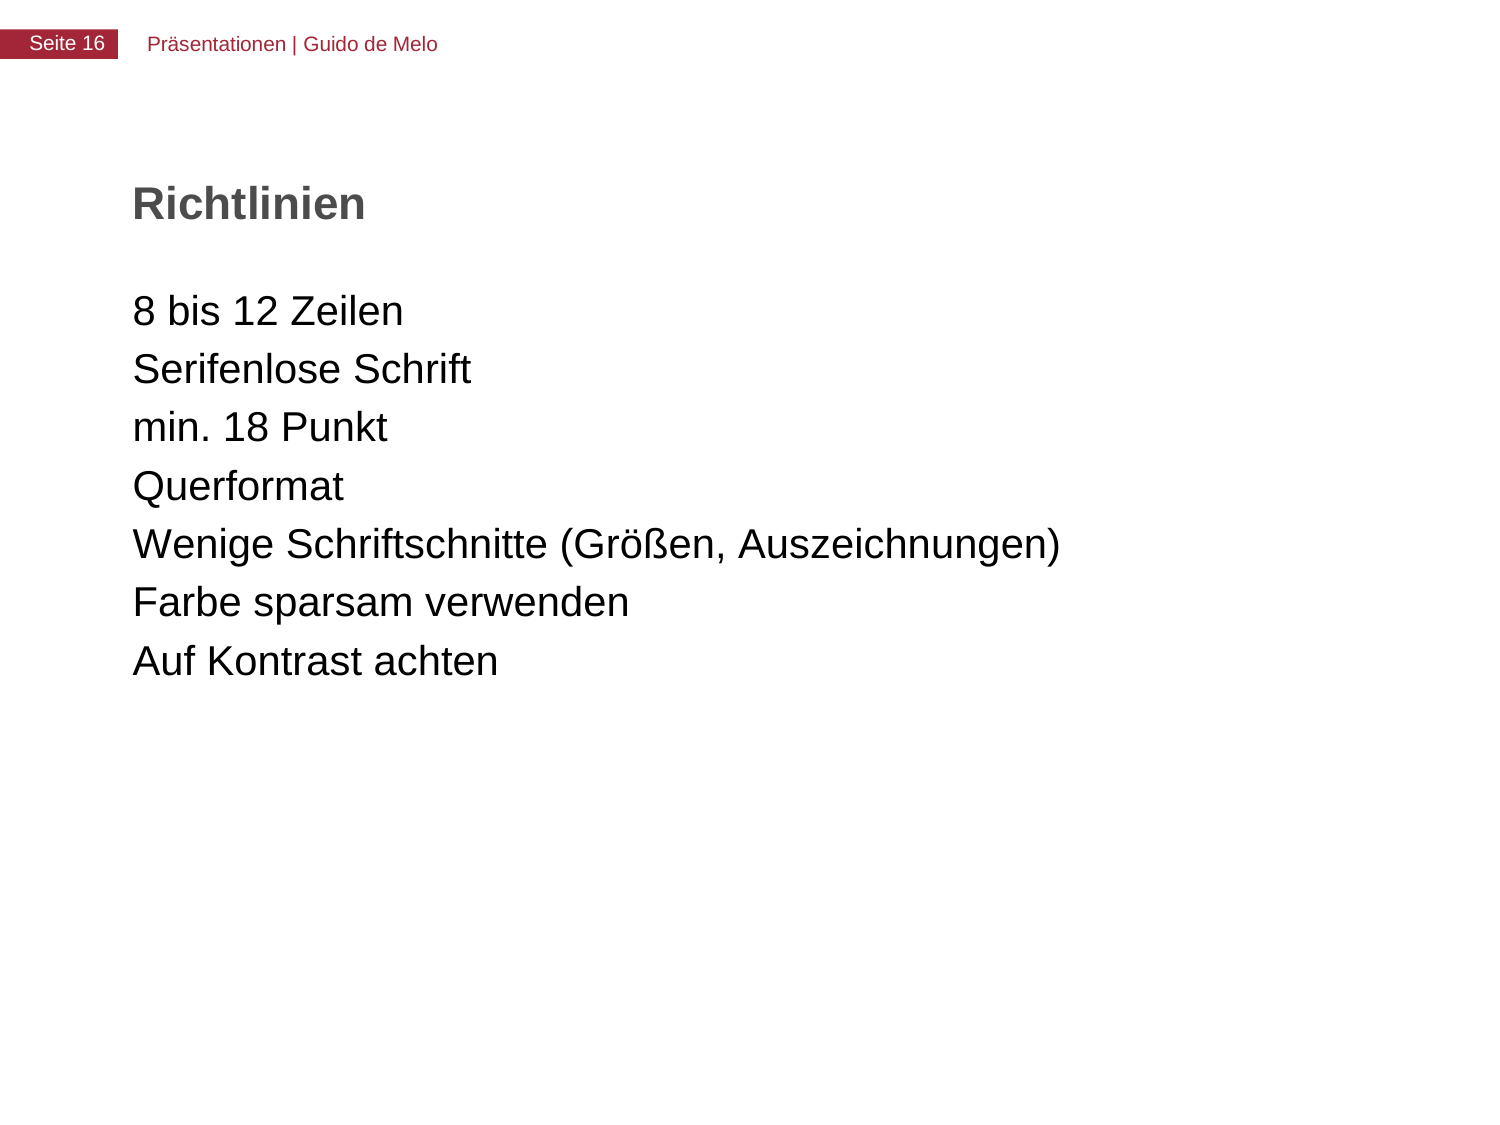

# Richtlinien
8 bis 12 Zeilen
Serifenlose Schrift
min. 18 Punkt
Querformat
Wenige Schriftschnitte (Größen, Auszeichnungen)
Farbe sparsam verwenden
Auf Kontrast achten